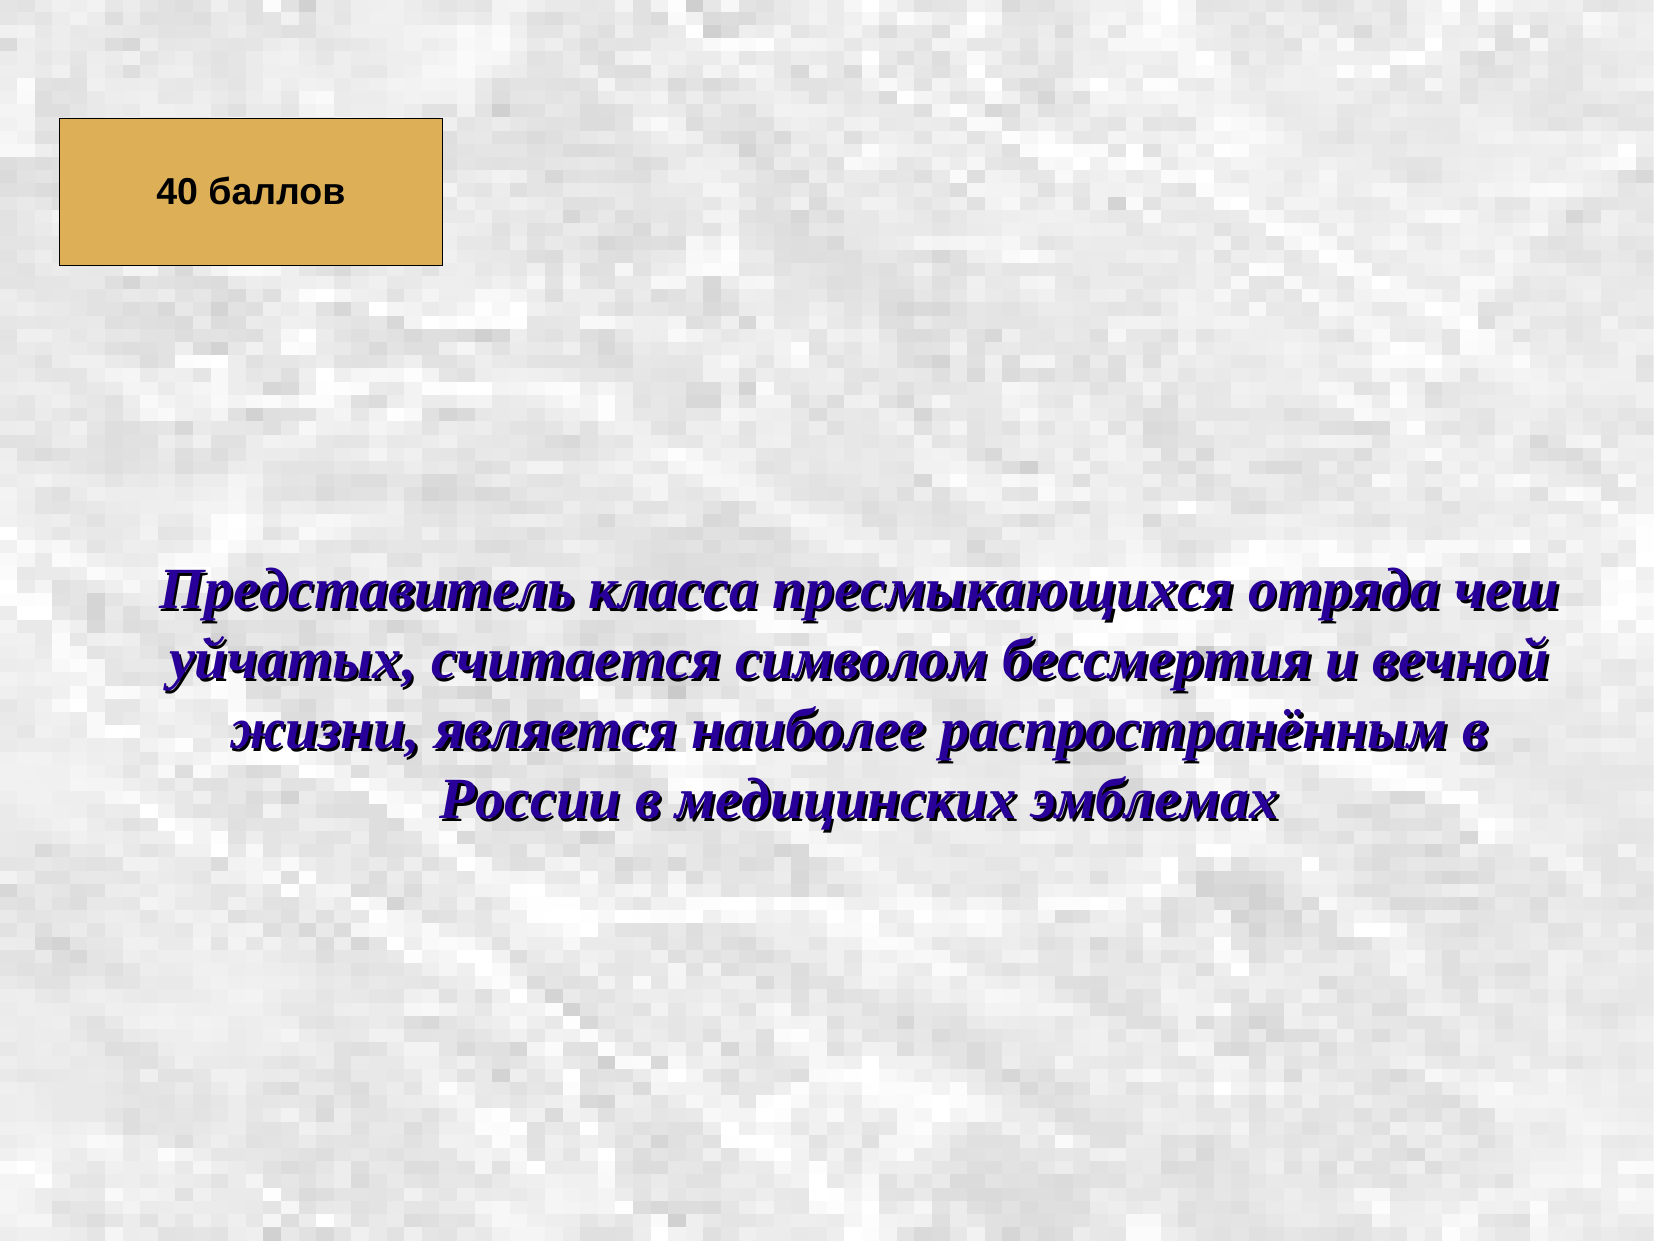

40 баллов
# Представитель класса пресмыкающихся отряда чешуйчатых, считается символом бессмертия и вечной жизни, является наиболее распространённым в России в медицинских эмблемах